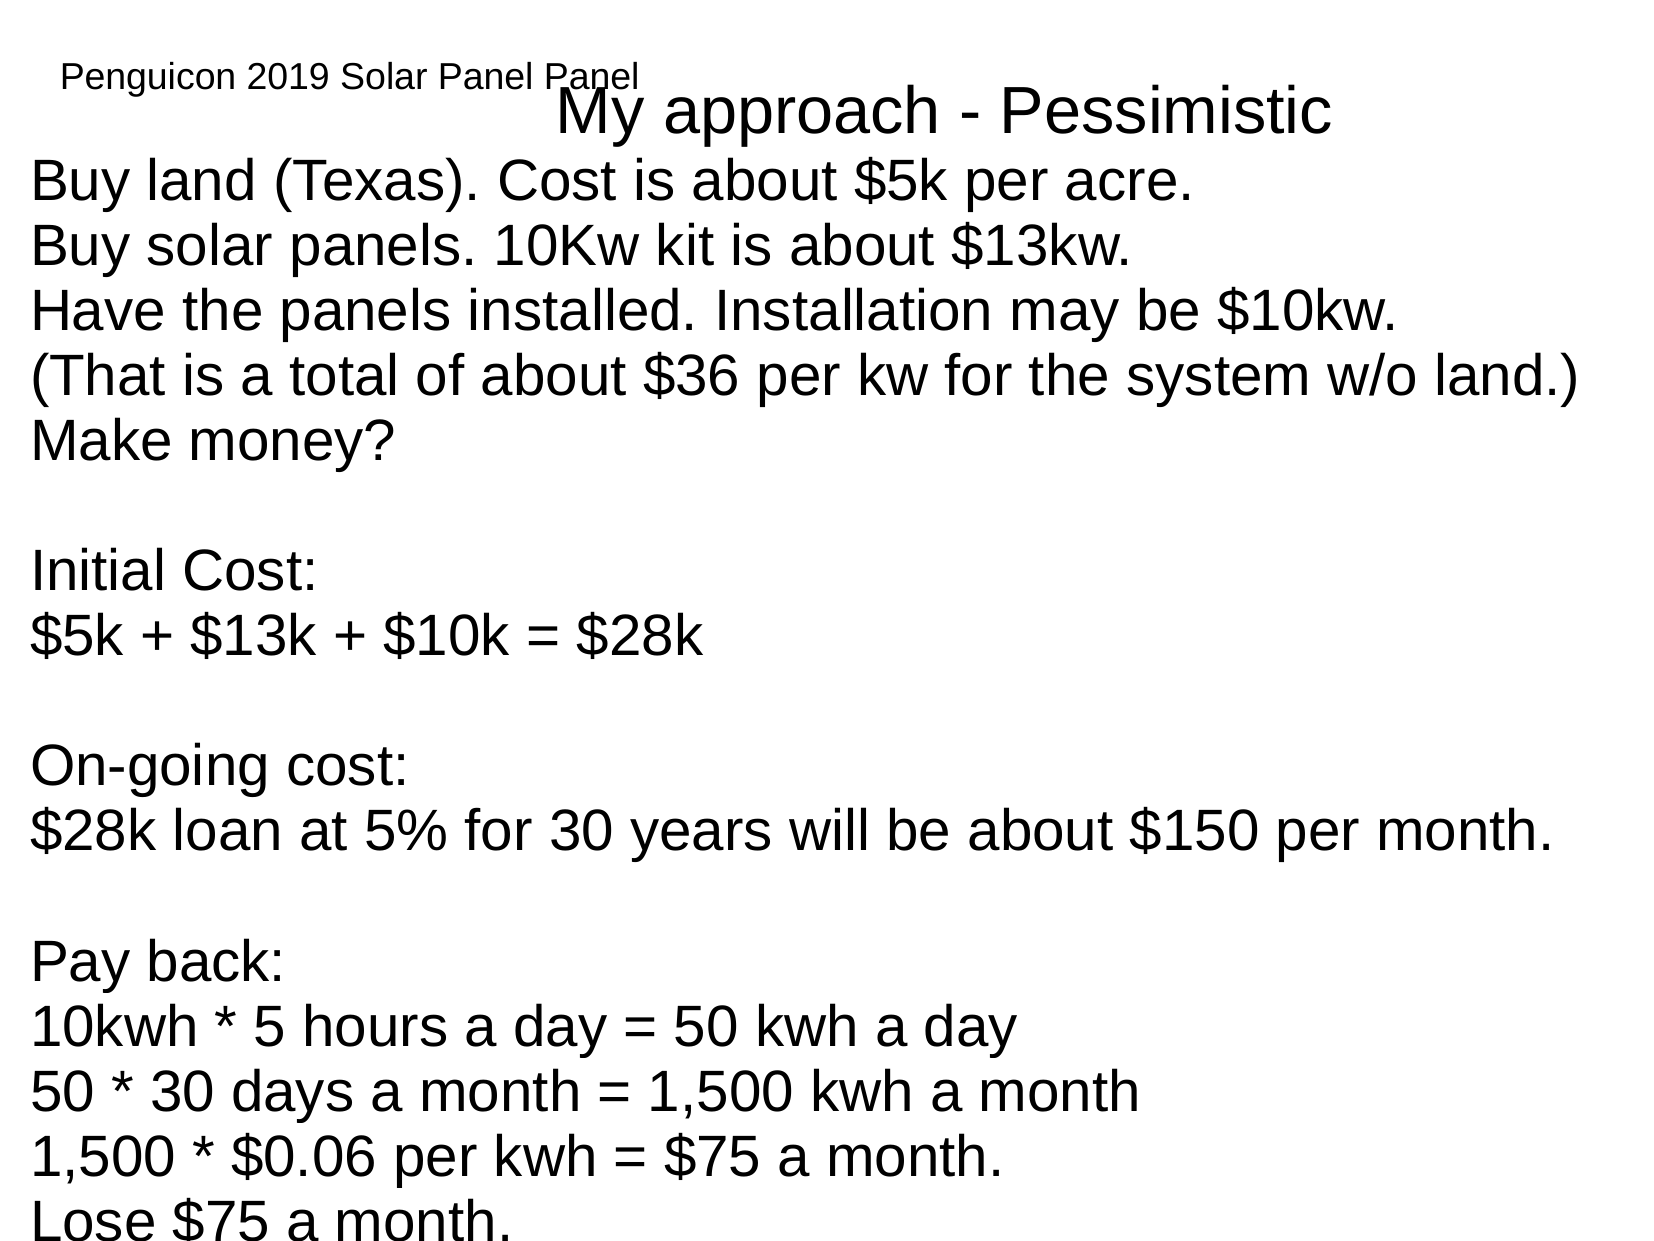

# My approach - Pessimistic
Buy land (Texas). Cost is about $5k per acre.
Buy solar panels. 10Kw kit is about $13kw.
Have the panels installed. Installation may be $10kw.
(That is a total of about $36 per kw for the system w/o land.)
Make money?
Initial Cost:
$5k + $13k + $10k = $28k
On-going cost:
$28k loan at 5% for 30 years will be about $150 per month.
Pay back:
10kwh * 5 hours a day = 50 kwh a day
50 * 30 days a month = 1,500 kwh a month
1,500 * $0.06 per kwh = $75 a month.
Lose $75 a month.
Penguicon 2019 Solar Panel Panel